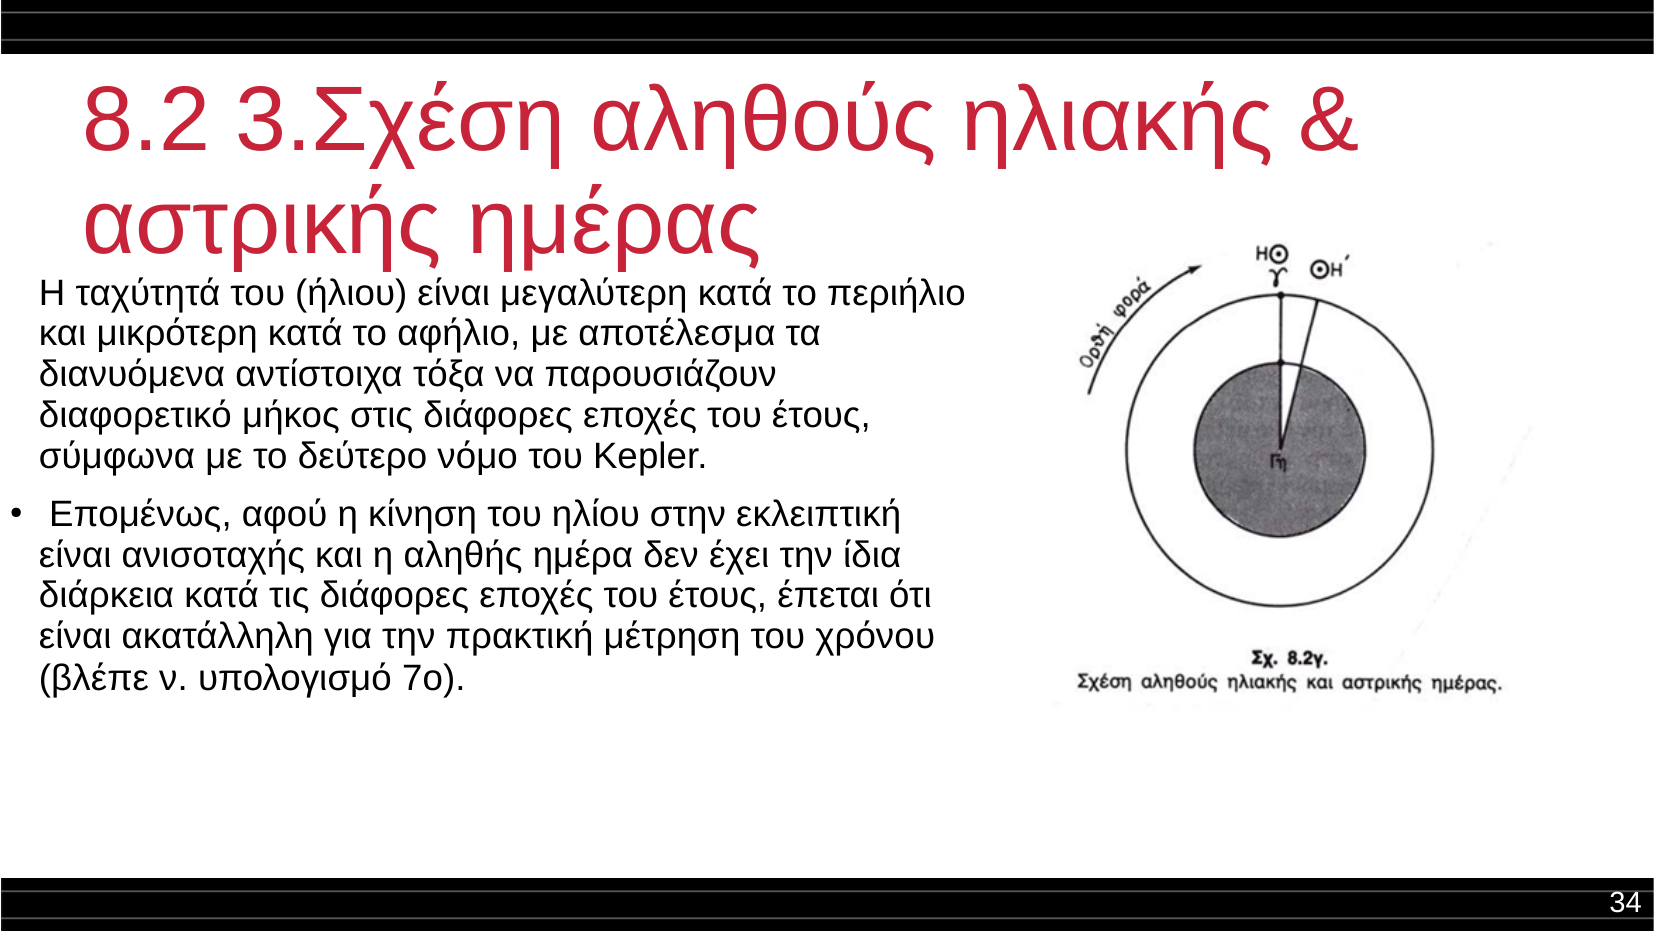

# 8.2 3.Σχέση αληθούς ηλιακής & αστρικής ημέρας
Η ταχύτητά του (ήλιου) είναι μεγαλύτερη κατά το περιήλιο και μικρότερη κατά το αφήλιο, με αποτέλεσμα τα διανυόμενα αντίστοιχα τόξα να παρουσιάζουν διαφορετικό μήκος στις διάφορες εποχές του έτους, σύμφωνα με το δεύτερο νόμο του Κepler.
 Επομένως, αφού η κίνηση του ηλίου στην εκλειπτική είναι ανισοταχής και η αληθής ημέρα δεν έχει την ίδια διάρκεια κατά τις διάφορες εποχές του έτους, έπεται ότι είναι ακατάλληλη για την πρακτική μέτρηση του χρόνου (βλέπε ν. υπολογισμό 7ο).